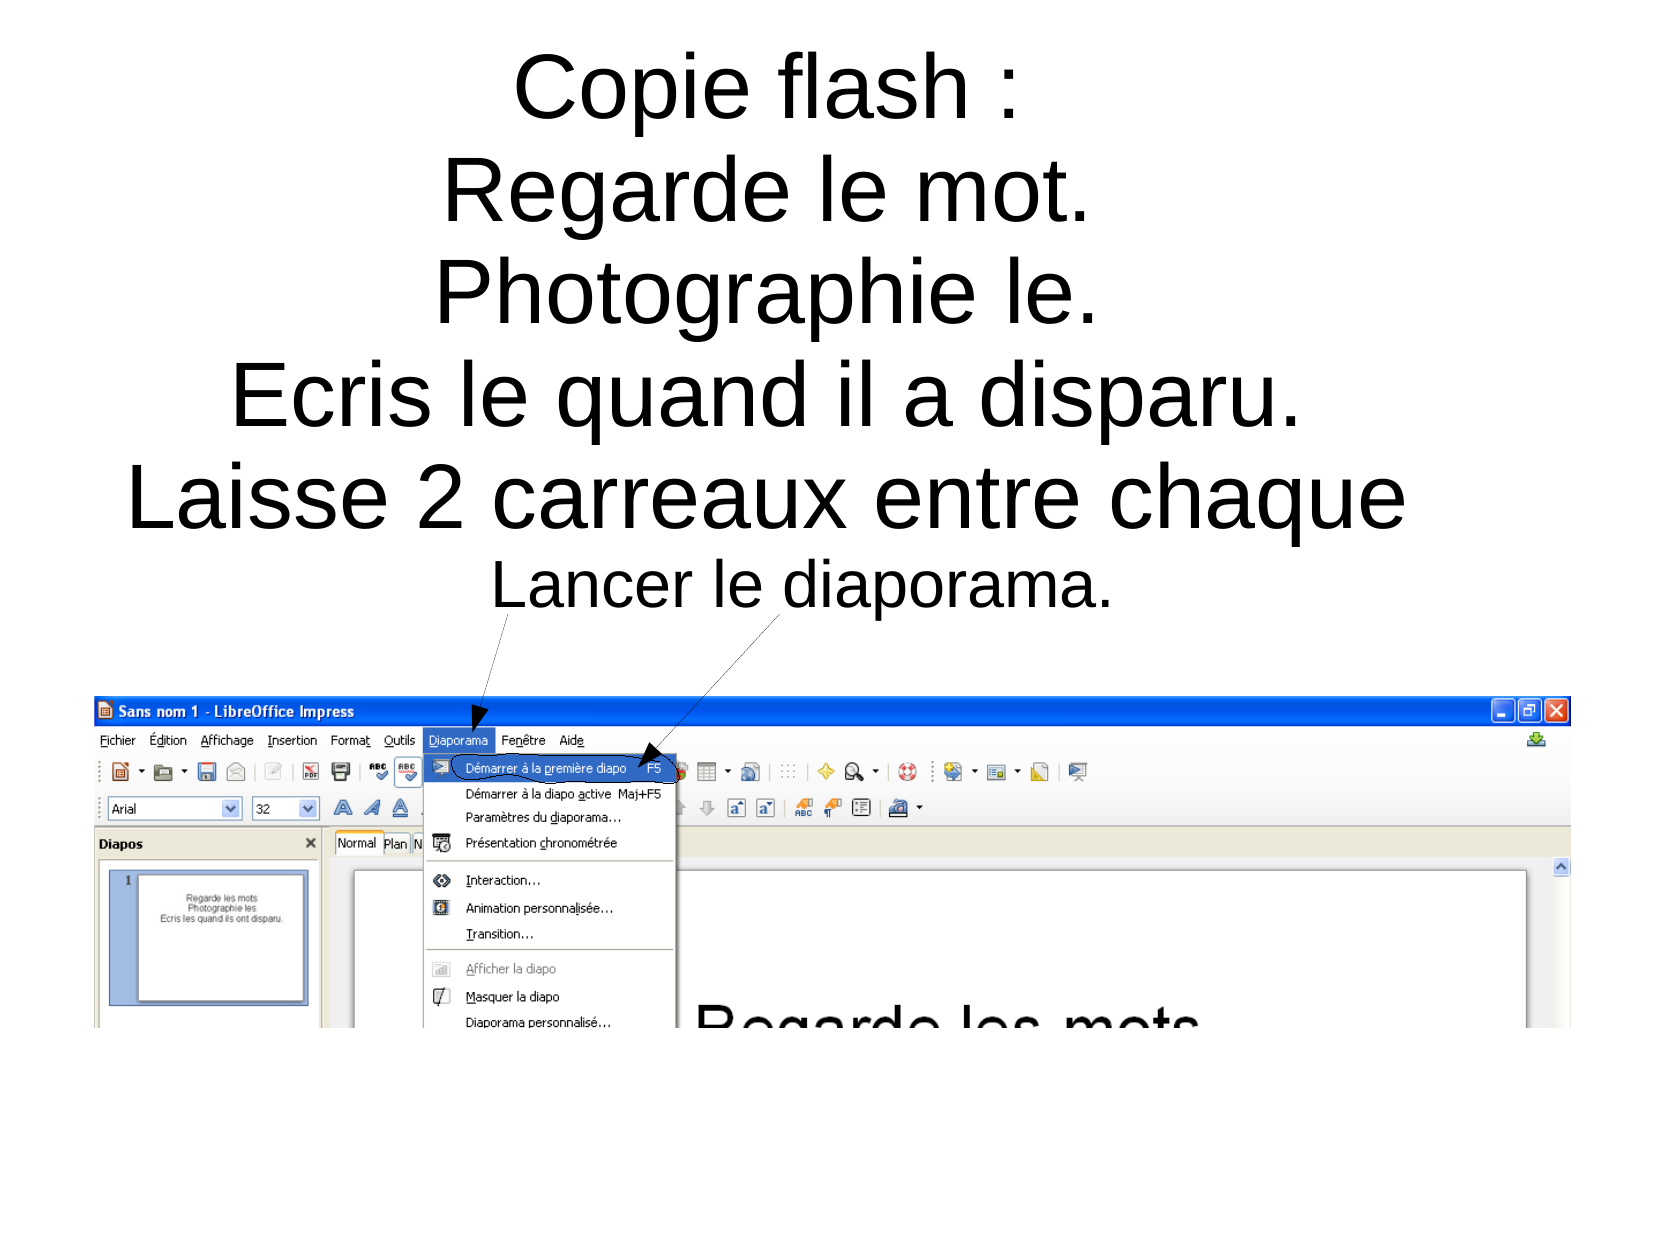

# Copie flash : Regarde le mot. Photographie le. Ecris le quand il a disparu. Laisse 2 carreaux entre chaque
Lancer le diaporama.